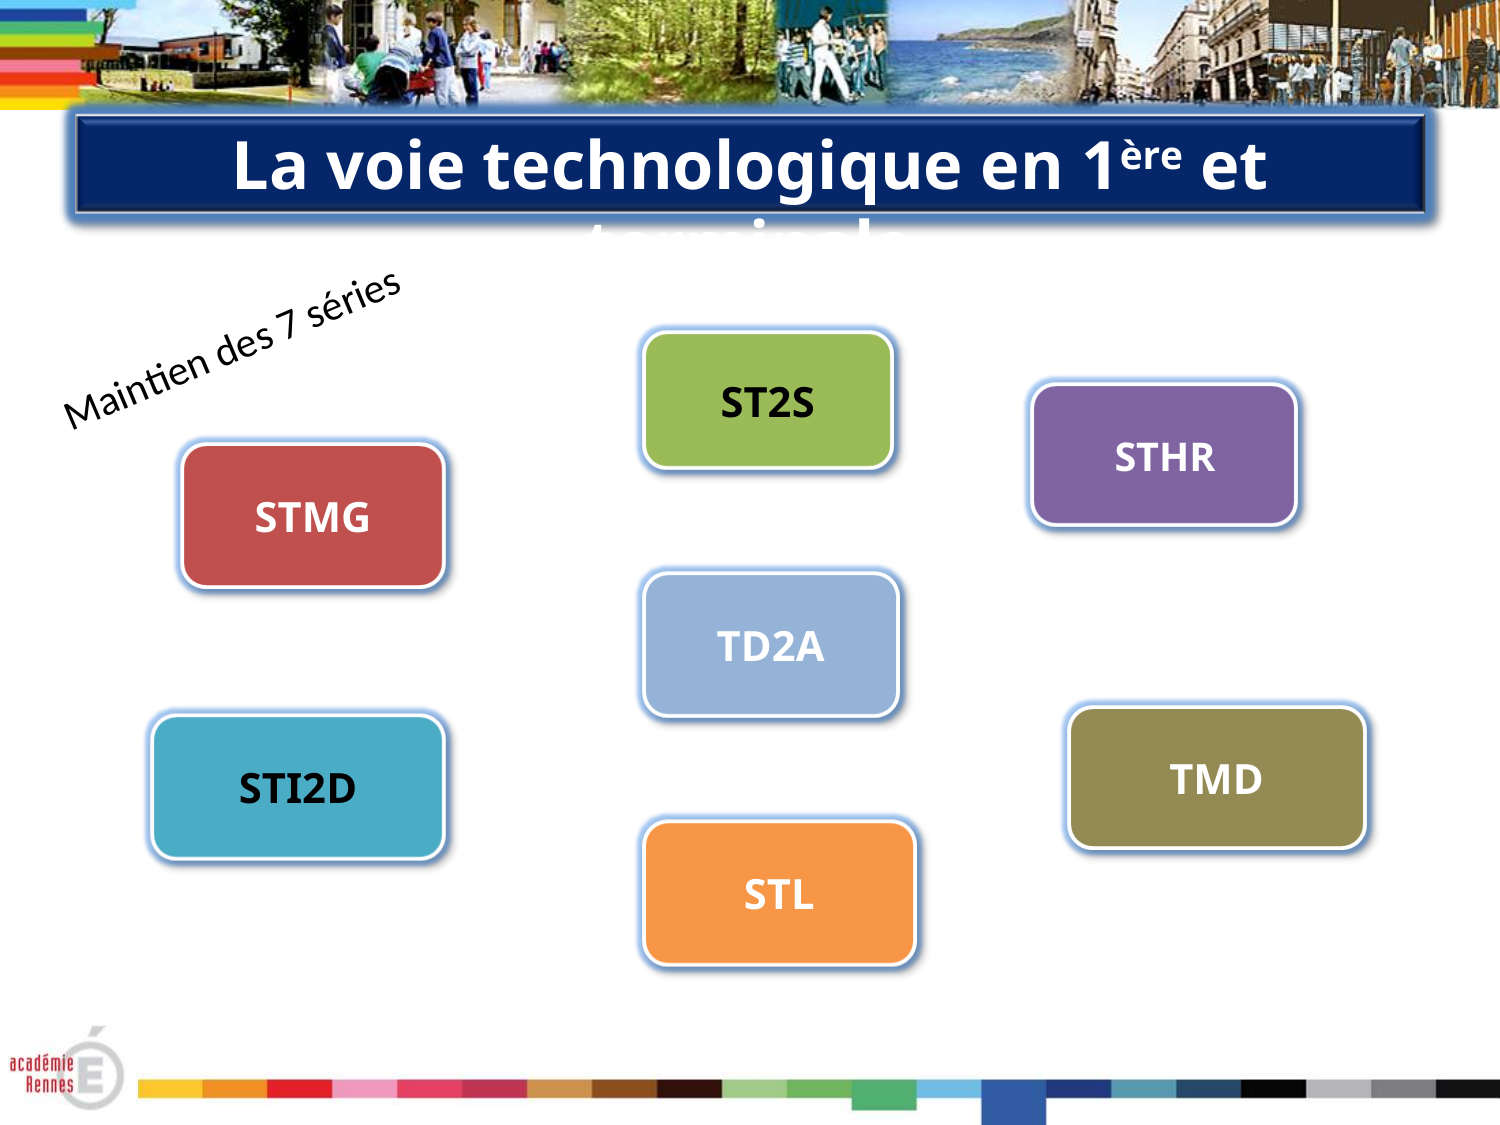

La voie technologique en 1ère et terminale
Maintien des 7 séries
ST2S
STHR
STMG
TD2A
TMD
STI2D
STL